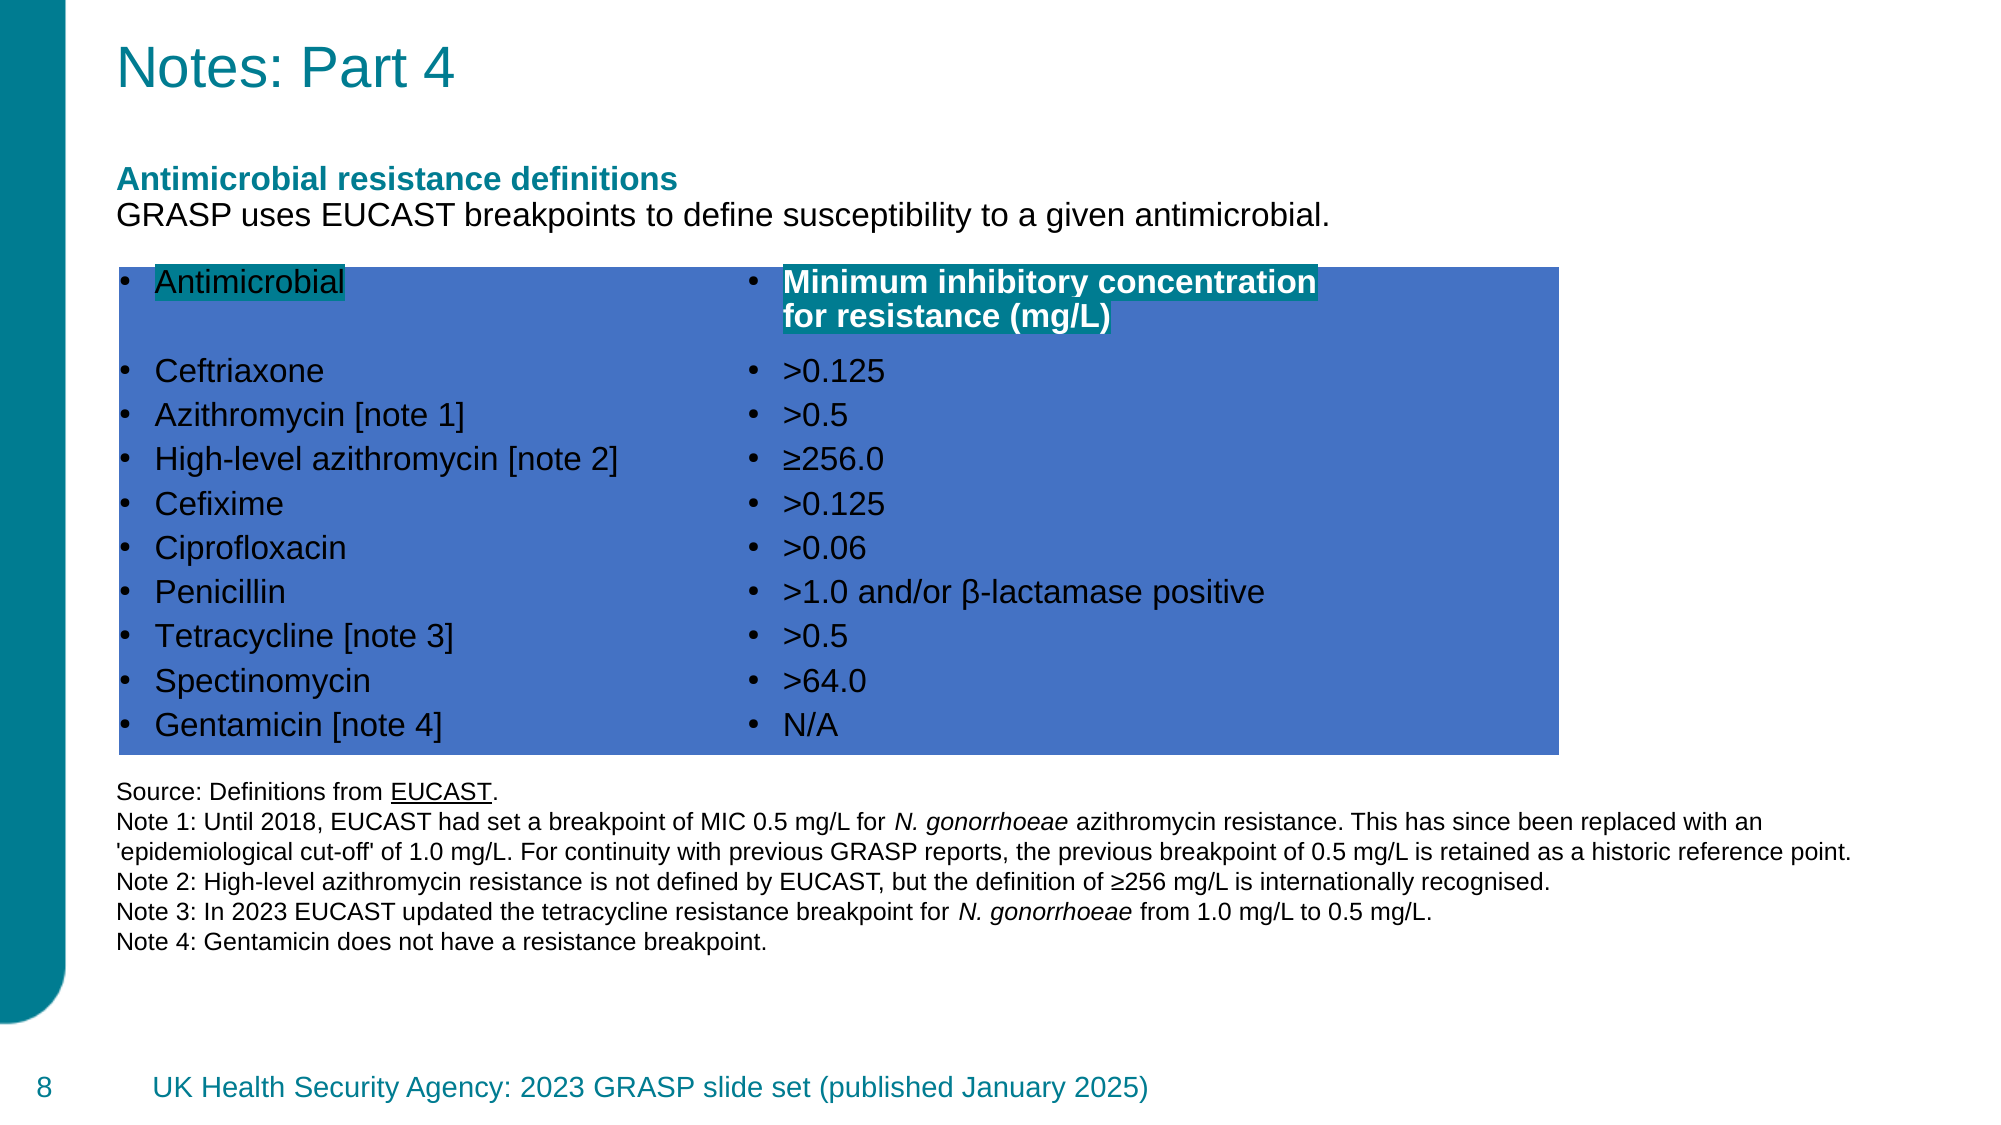

# Notes: Part 4
Antimicrobial resistance definitions
GRASP uses EUCAST breakpoints to define susceptibility to a given antimicrobial.
| Antimicrobial | Minimum inhibitory concentration for resistance (mg/L) |
| --- | --- |
| Ceftriaxone | >0.125 |
| Azithromycin [note 1] | >0.5 |
| High-level azithromycin [note 2] | ≥256.0 |
| Cefixime | >0.125 |
| Ciprofloxacin | >0.06 |
| Penicillin | >1.0 and/or β-lactamase positive |
| Tetracycline [note 3] | >0.5 |
| Spectinomycin | >64.0 |
| Gentamicin [note 4] | N/A |
Source: Definitions from EUCAST.
Note 1: Until 2018, EUCAST had set a breakpoint of MIC 0.5 mg/L for N. gonorrhoeae azithromycin resistance. This has since been replaced with an 'epidemiological cut-off' of 1.0 mg/L. For continuity with previous GRASP reports, the previous breakpoint of 0.5 mg/L is retained as a historic reference point.
Note 2: High-level azithromycin resistance is not defined by EUCAST, but the definition of ≥256 mg/L is internationally recognised.
Note 3: In 2023 EUCAST updated the tetracycline resistance breakpoint for N. gonorrhoeae from 1.0 mg/L to 0.5 mg/L.
Note 4: Gentamicin does not have a resistance breakpoint.
8
UK Health Security Agency: 2023 GRASP slide set (published January 2025)